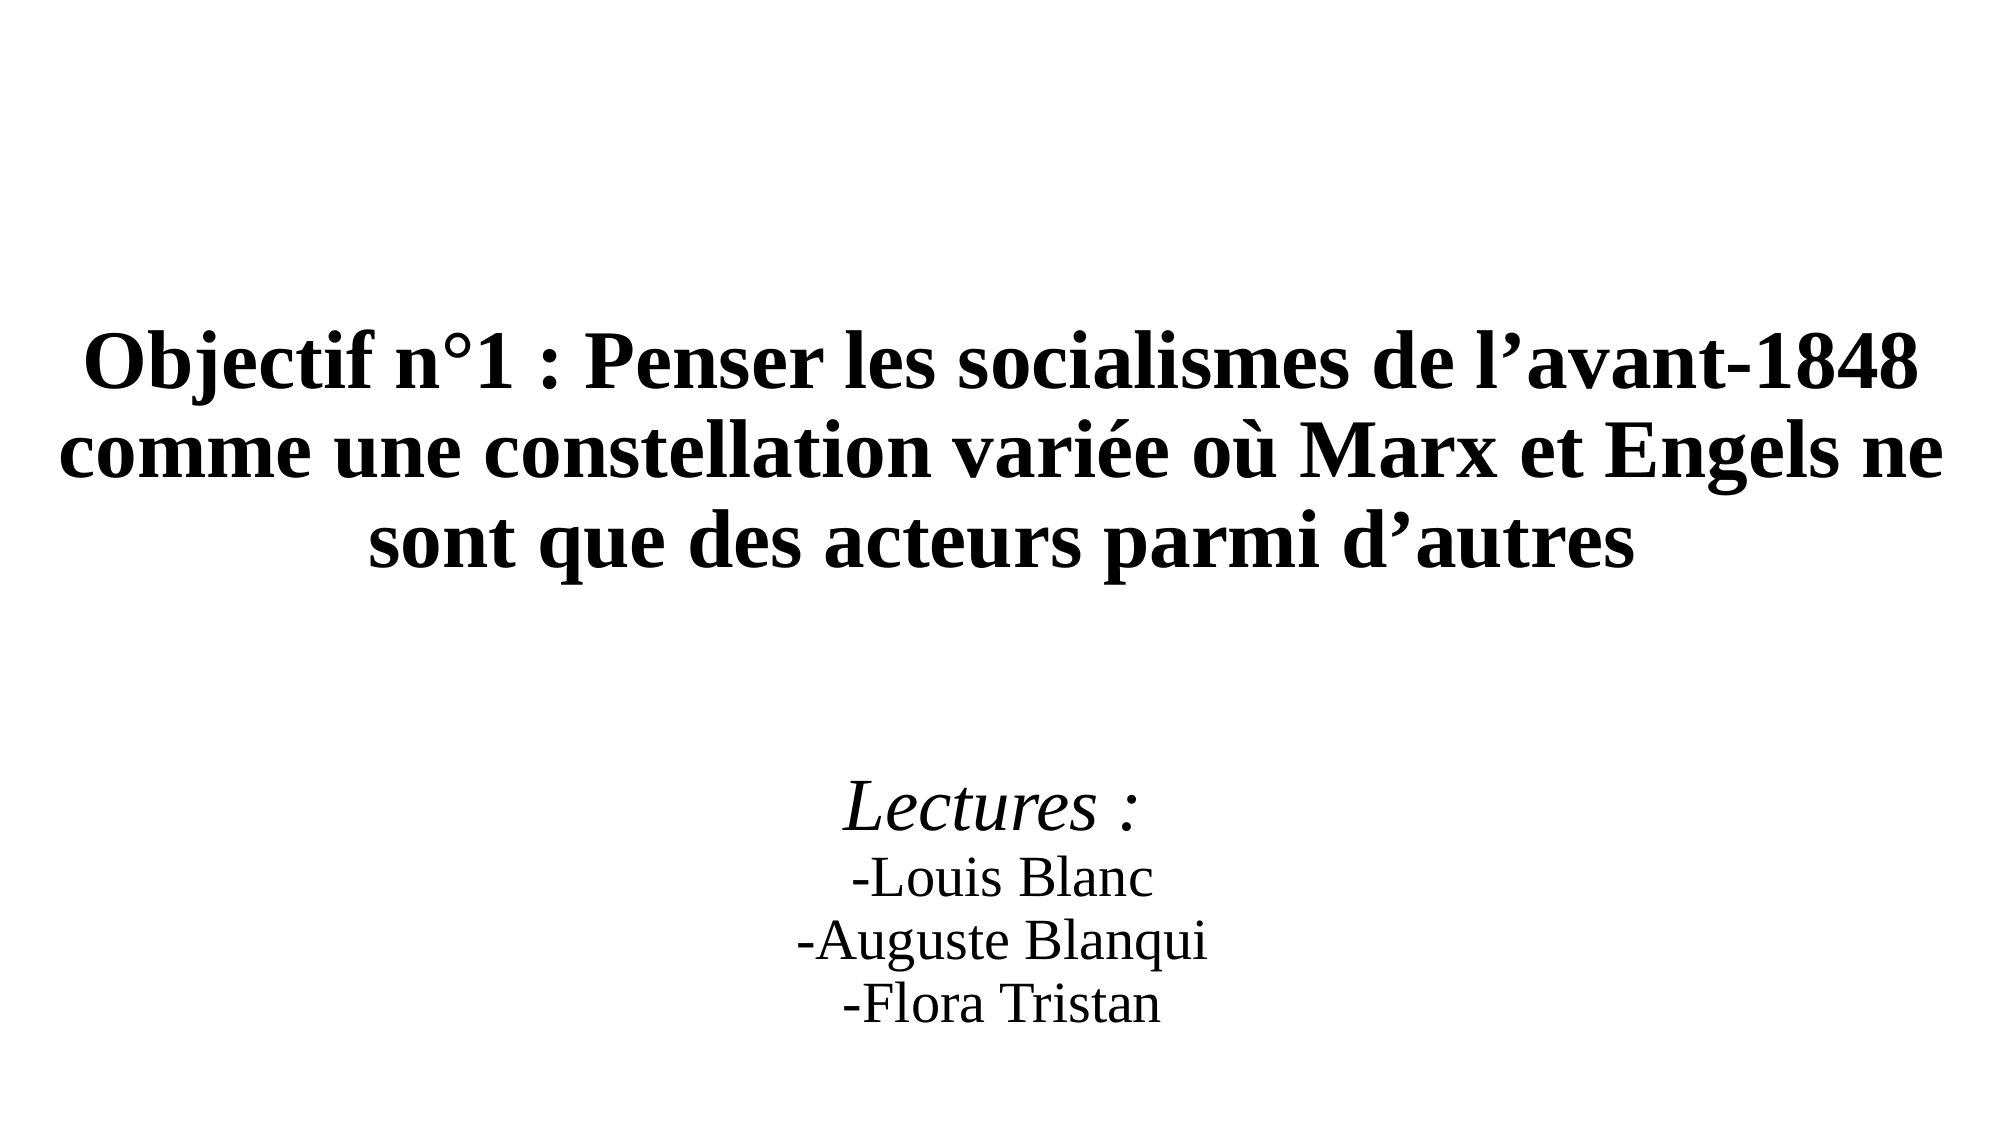

#
Objectif n°1 : Penser les socialismes de l’avant-1848 comme une constellation variée où Marx et Engels ne sont que des acteurs parmi d’autres
Lectures :
-Louis Blanc
-Auguste Blanqui
-Flora Tristan